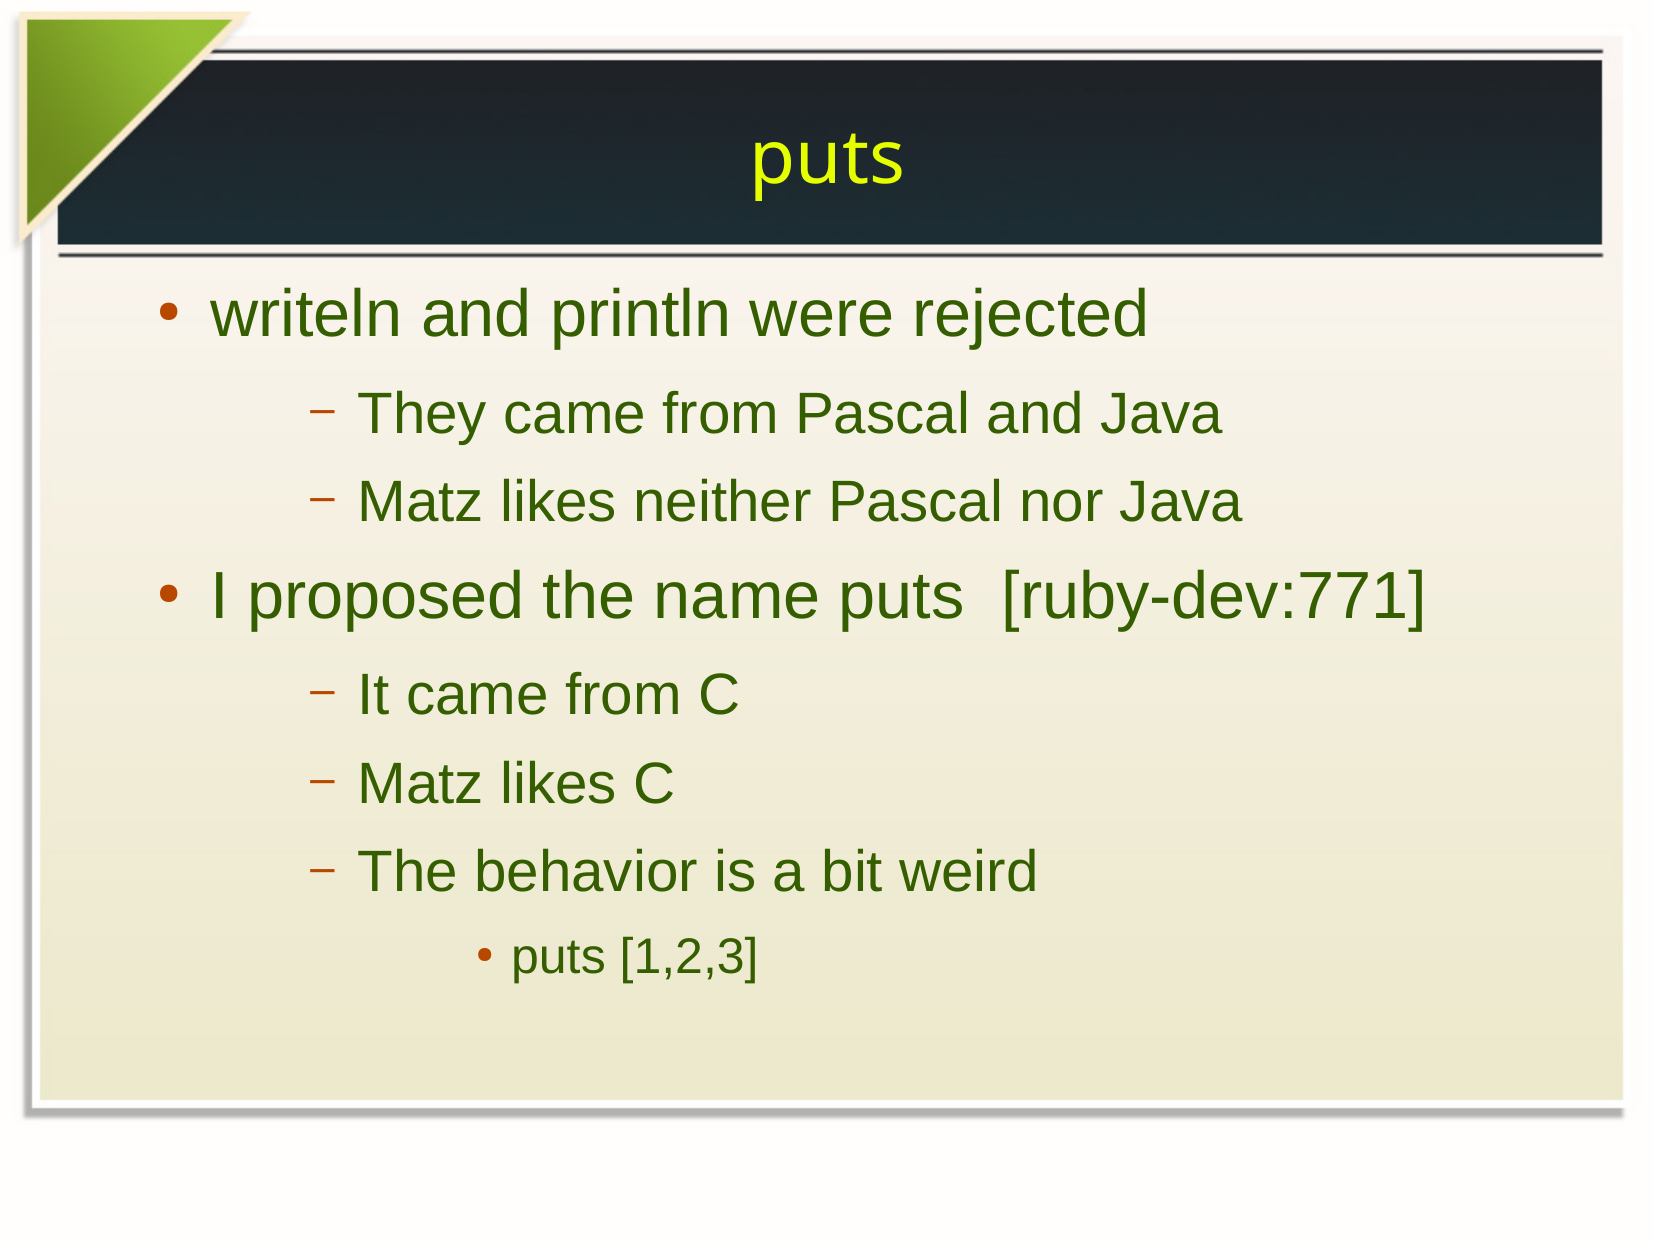

# puts
writeln and println were rejected
They came from Pascal and Java
Matz likes neither Pascal nor Java
I proposed the name puts [ruby-dev:771]
It came from C
Matz likes C
The behavior is a bit weird
puts [1,2,3]